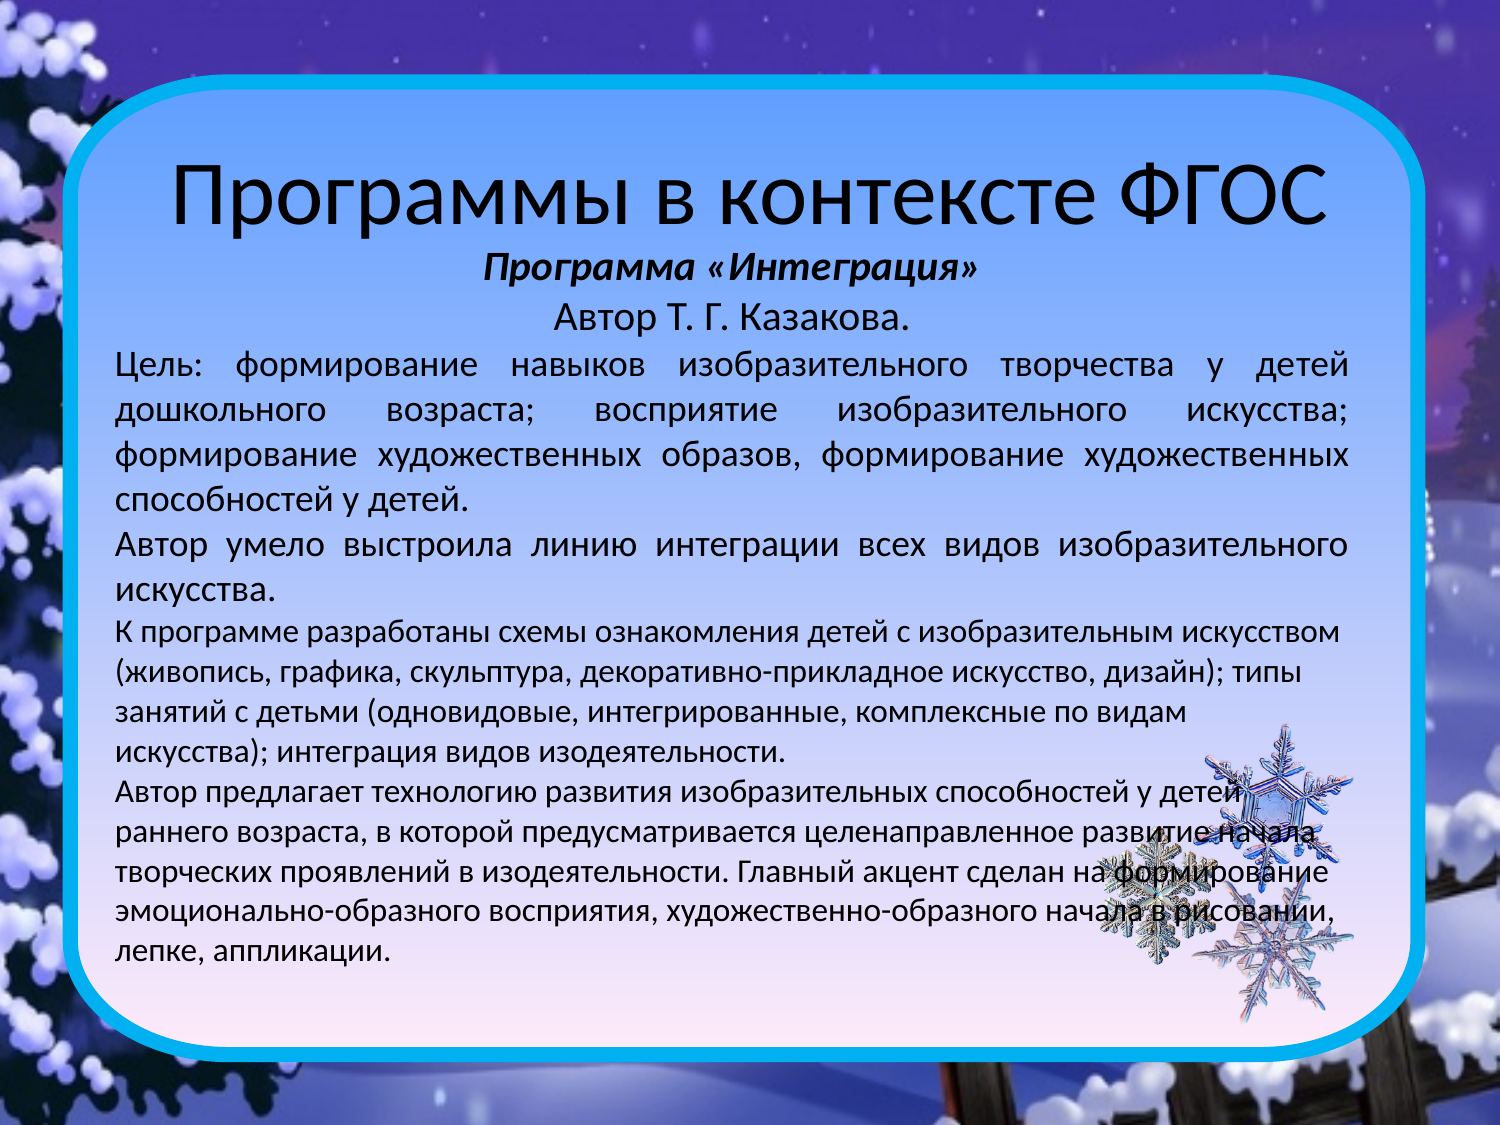

# Программы в контексте ФГОС
Программа «Интеграция»
Автор Т. Г. Казакова.
Цель: формирование навыков изобразительного творчества у де­тей дошкольного возраста; восприятие изобразительного искусства; формирование художественных образов, формирование художествен­ных способностей у детей.
Автор умело выстроила линию интеграции всех видов изобразительного искусства.
К программе разработаны схемы ознакомления детей с изобразительным искусством (живопись, графика, скульптура, декоративно-прикладное искусство, дизайн); типы занятий с детьми (одновидовые, интегрированные, комплексные по видам искусства); интеграция видов изодеятельности.
Автор предлагает технологию развития изобразительных способностей у детей раннего возраста, в которой предусматривается целенаправленное развитие начала творческих проявлений в изодеятельности. Главный акцент сделан на формирование эмоционально-образного восприятия, художественно-образного начала в рисовании, лепке, аппликации.